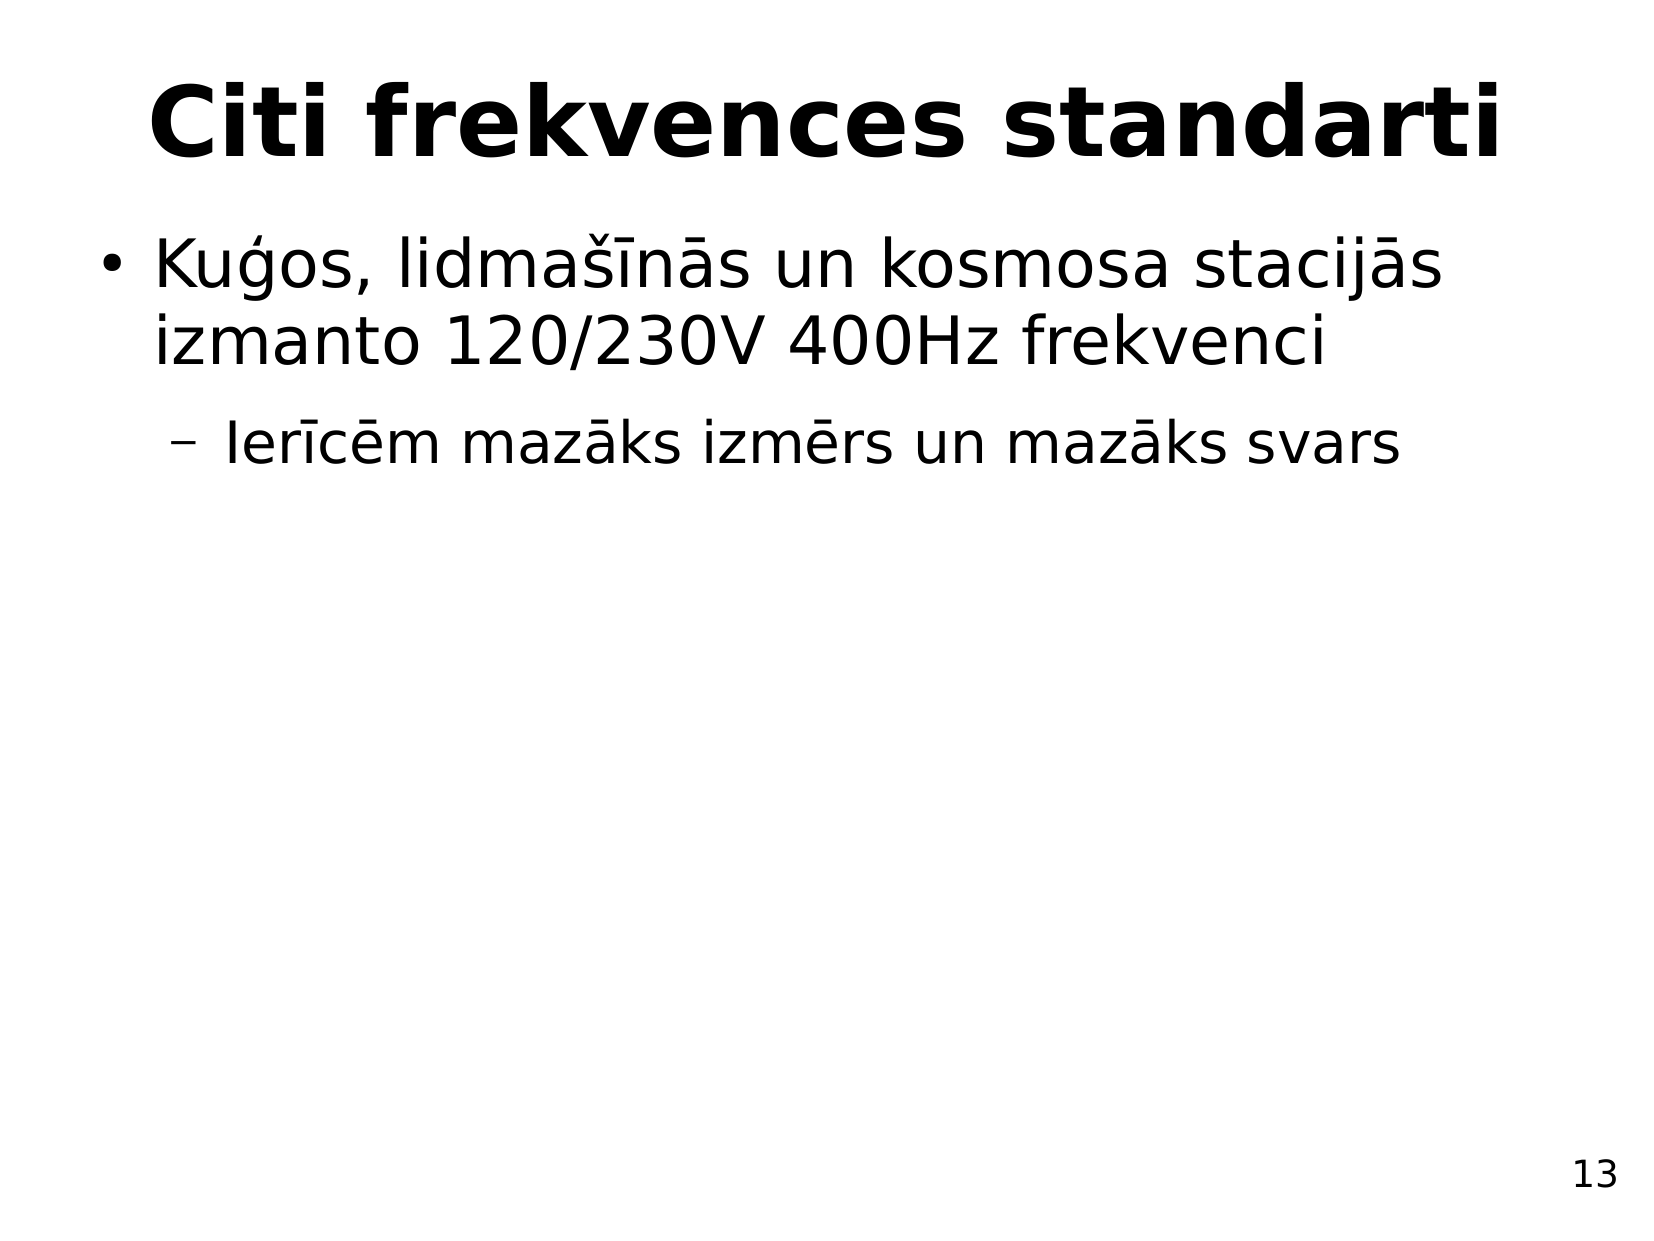

# Citi frekvences standarti
Kuģos, lidmašīnās un kosmosa stacijās izmanto 120/230V 400Hz frekvenci
Ierīcēm mazāks izmērs un mazāks svars